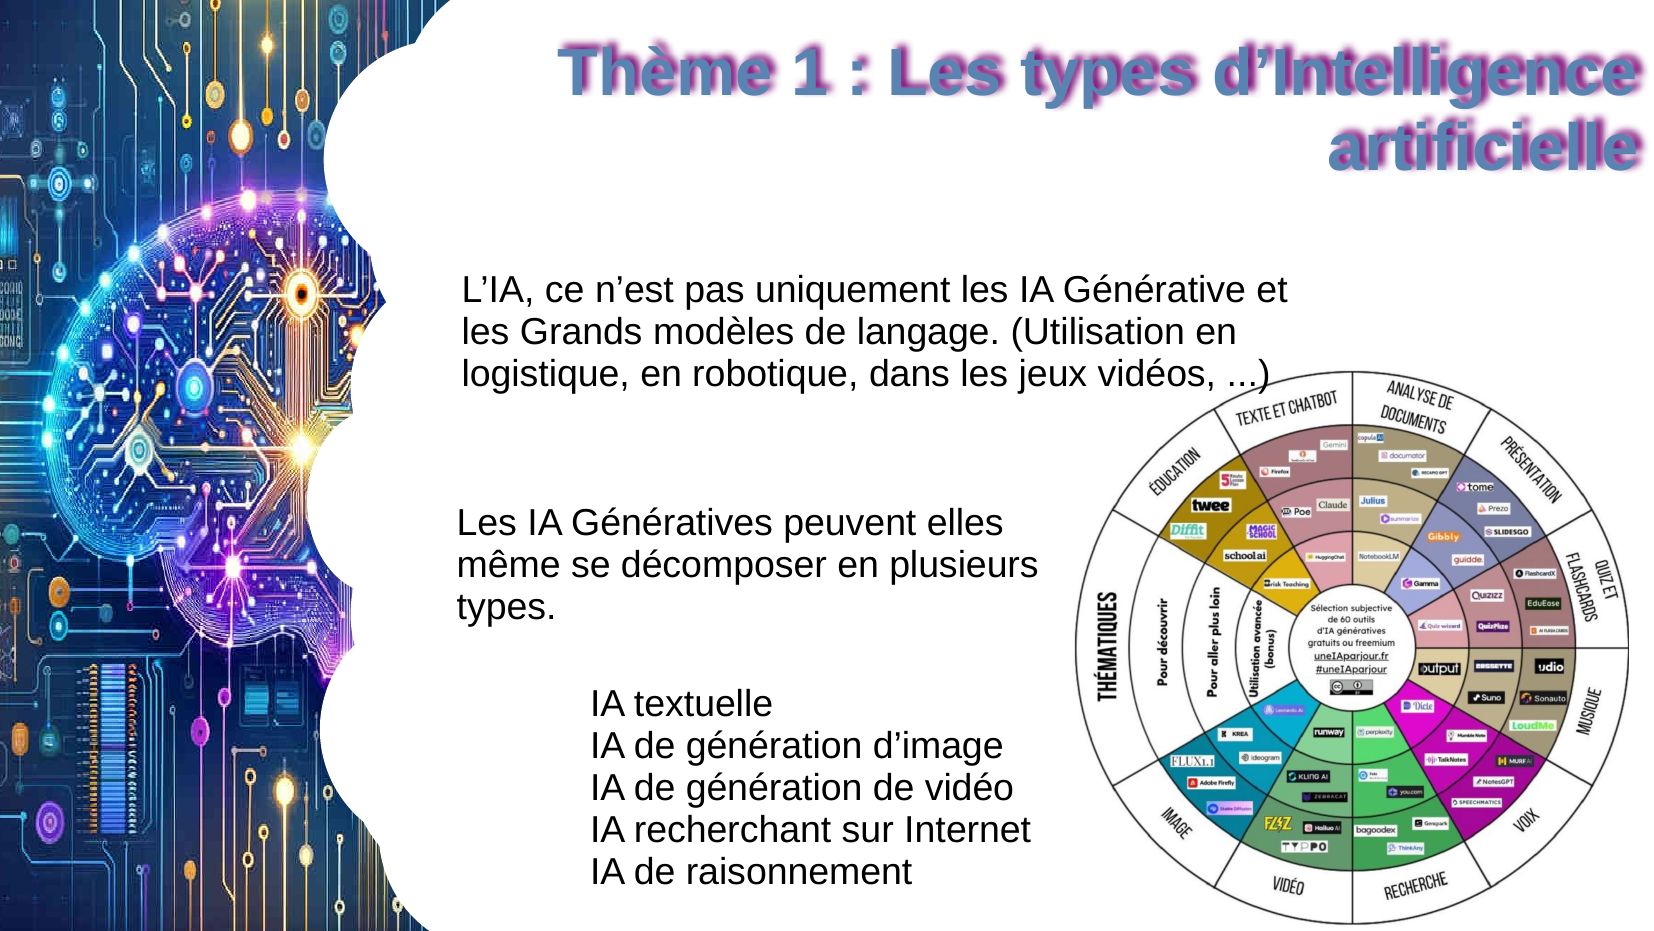

Thème 1 : Les types d’Intelligence artificielle
L’IA, ce n’est pas uniquement les IA Générative et les Grands modèles de langage. (Utilisation en logistique, en robotique, dans les jeux vidéos, ...)
Les IA Génératives peuvent elles même se décomposer en plusieurs types.
IA textuelle
IA de génération d’image
IA de génération de vidéo
IA recherchant sur Internet
IA de raisonnement